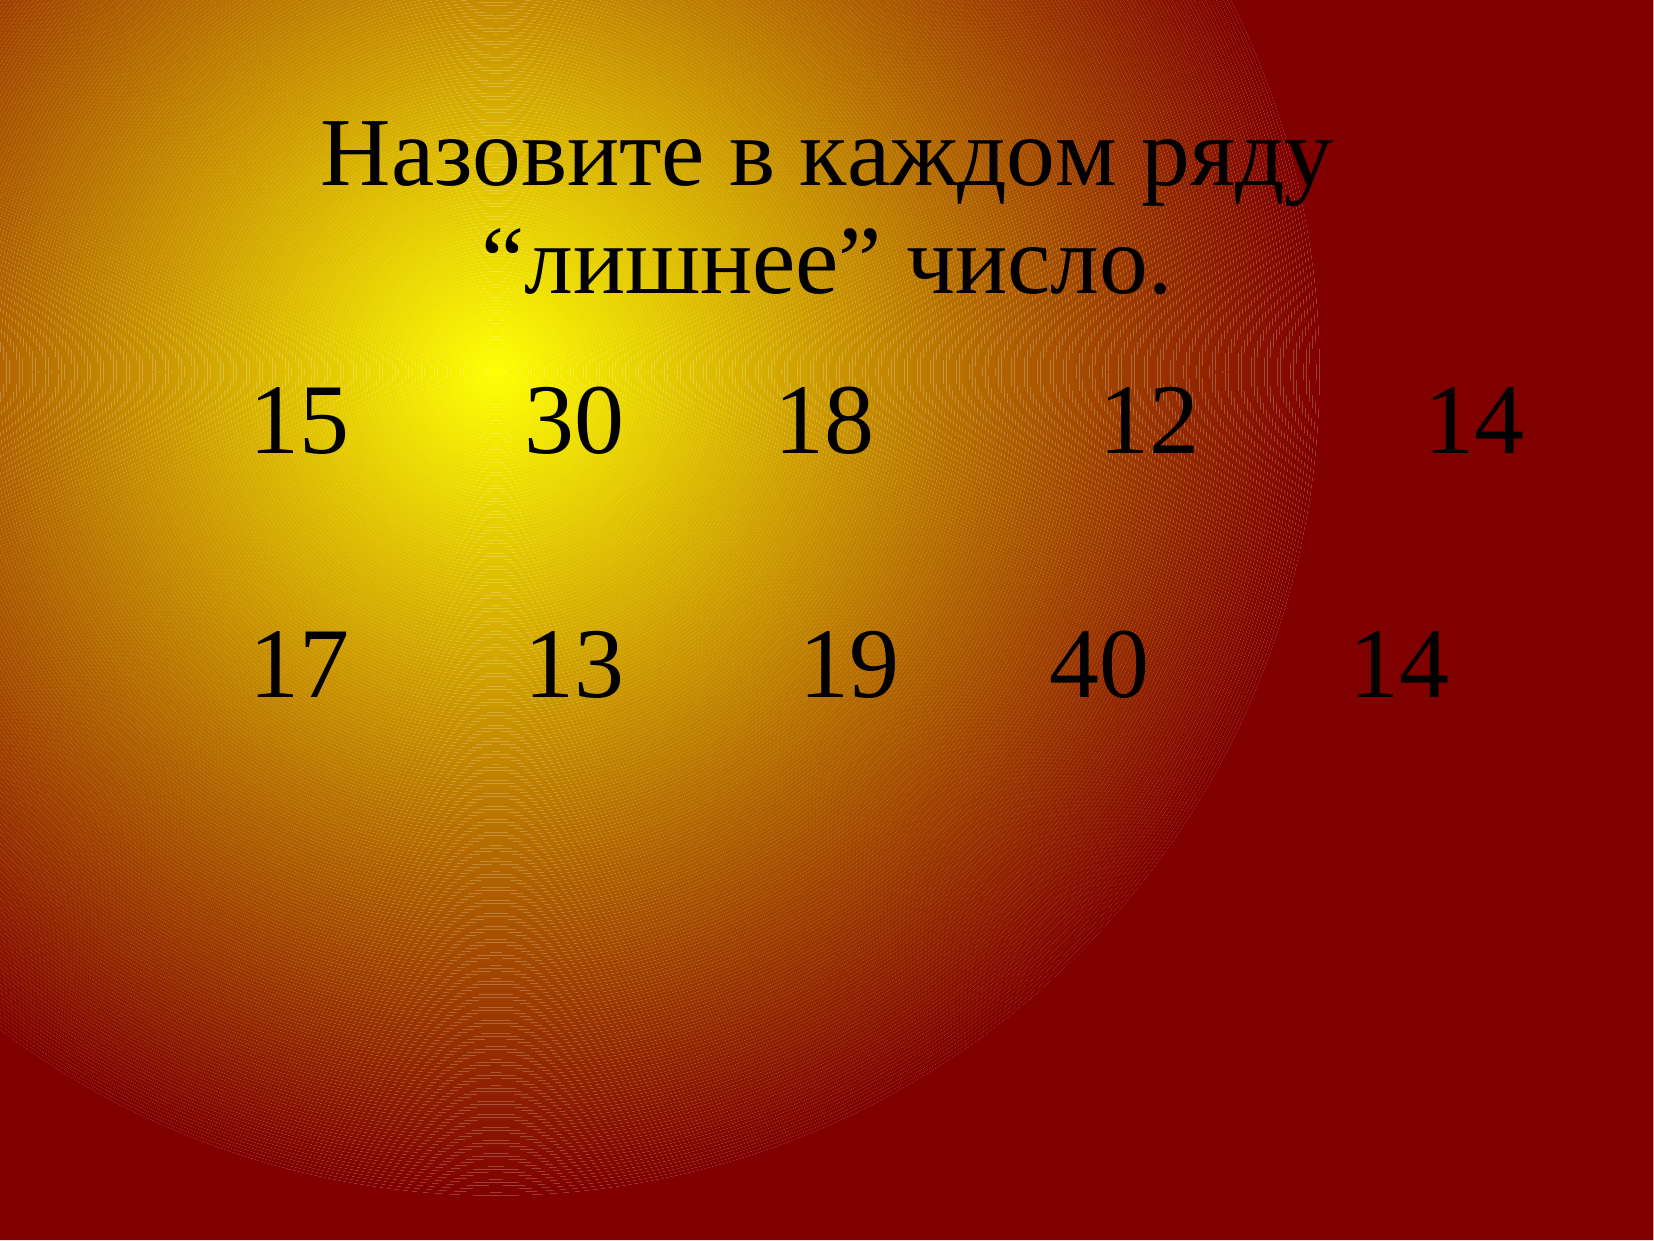

# Назовите в каждом ряду “лишнее” число.
15 30 18 12 14
17 13 19 40 14